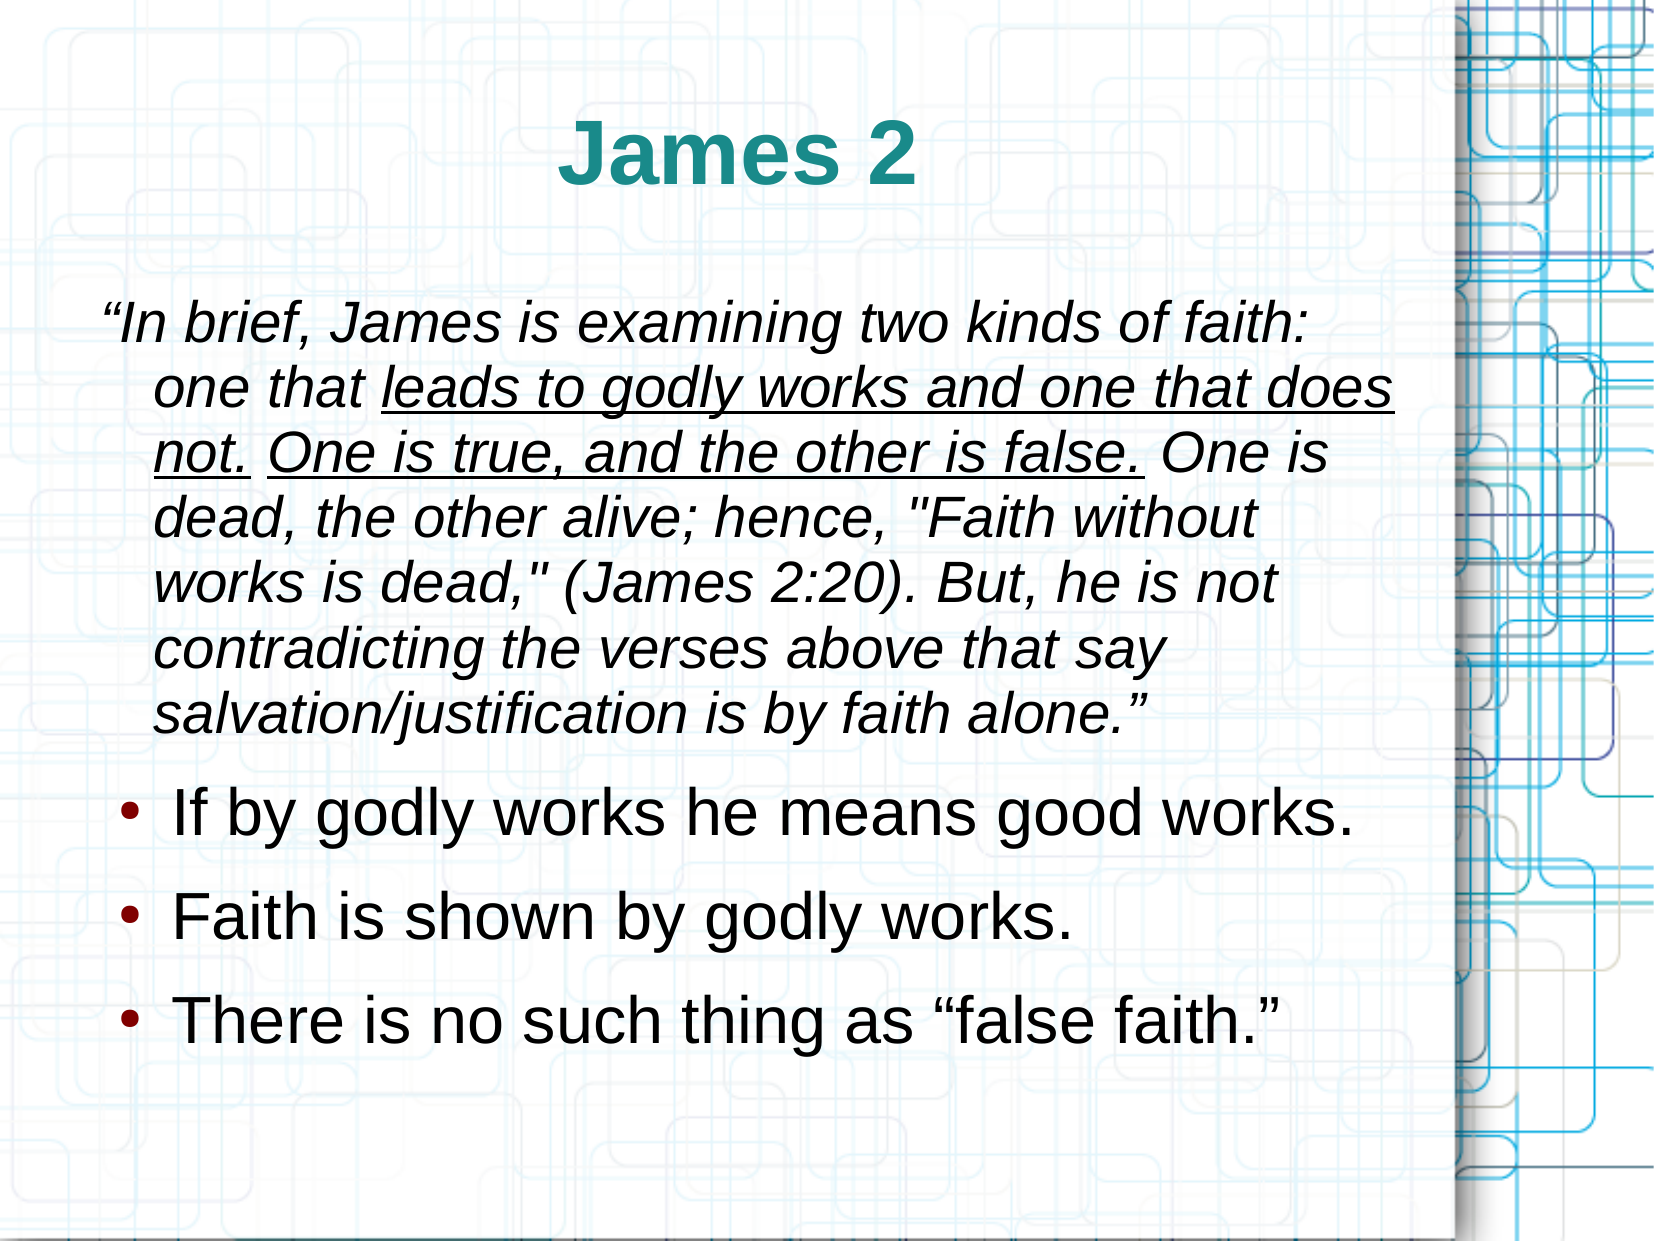

# James 2
“In brief, James is examining two kinds of faith: one that leads to godly works and one that does not. One is true, and the other is false. One is dead, the other alive; hence, "Faith without works is dead," (James 2:20). But, he is not contradicting the verses above that say salvation/justification is by faith alone.”
If by godly works he means good works.
Faith is shown by godly works.
There is no such thing as “false faith.”